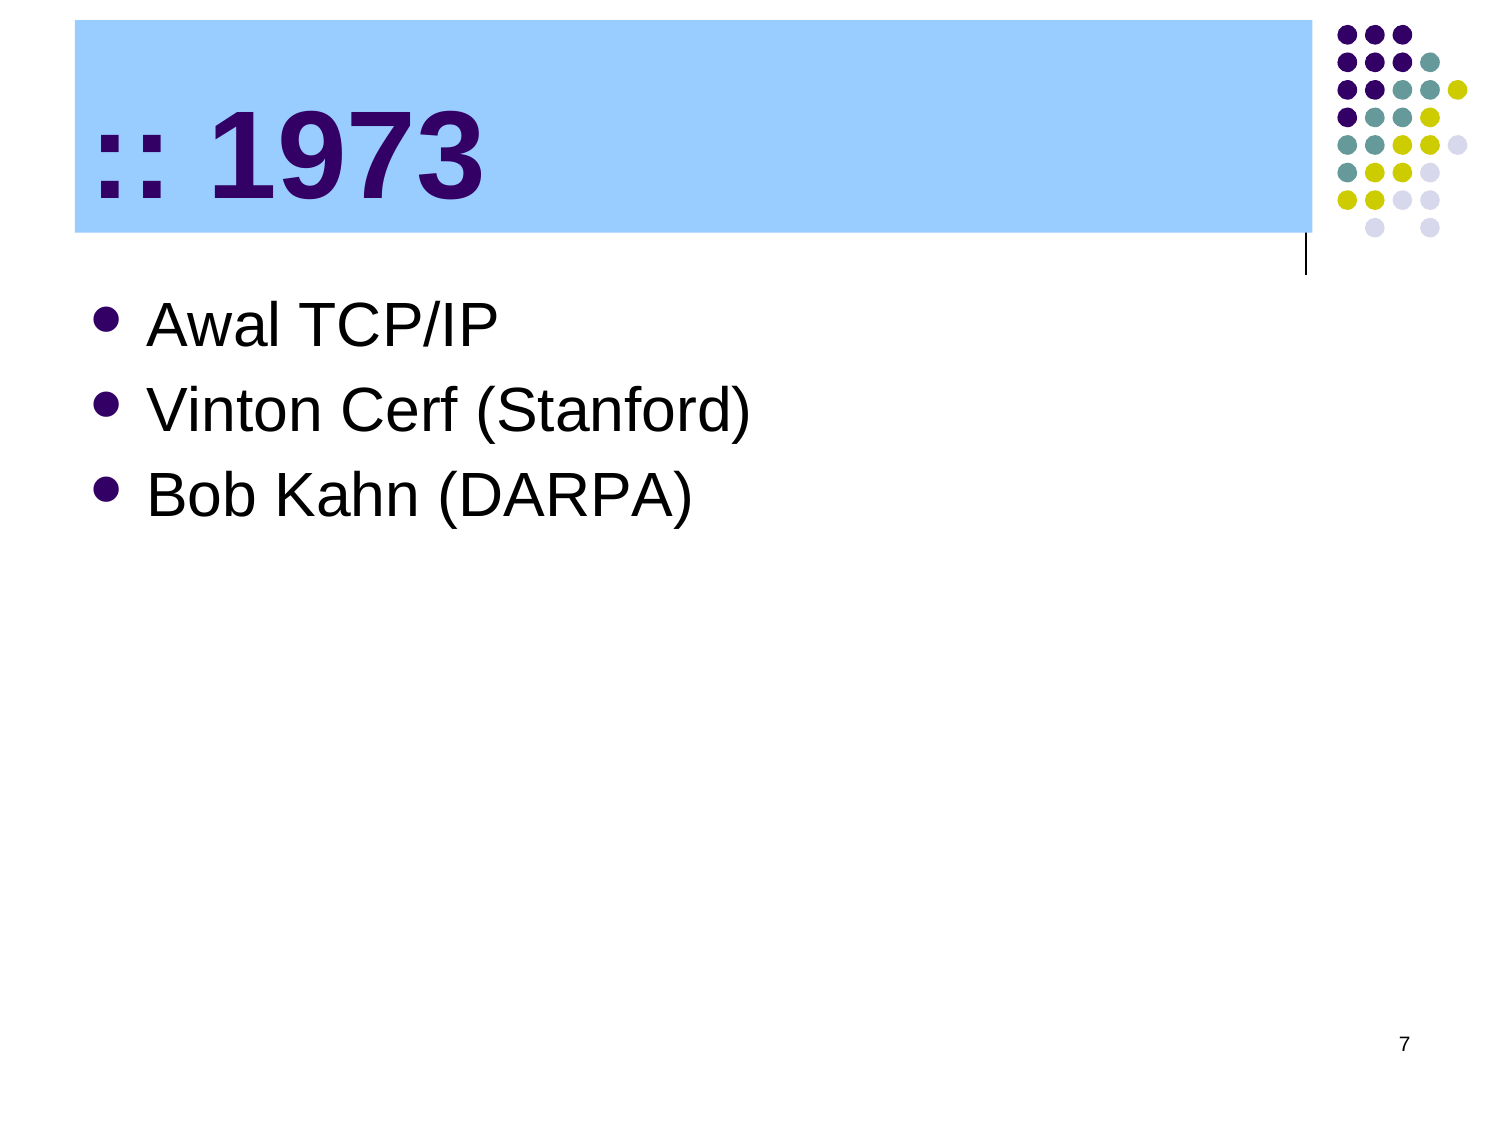

# :: 1973
Awal TCP/IP
Vinton Cerf (Stanford)
Bob Kahn (DARPA)
7